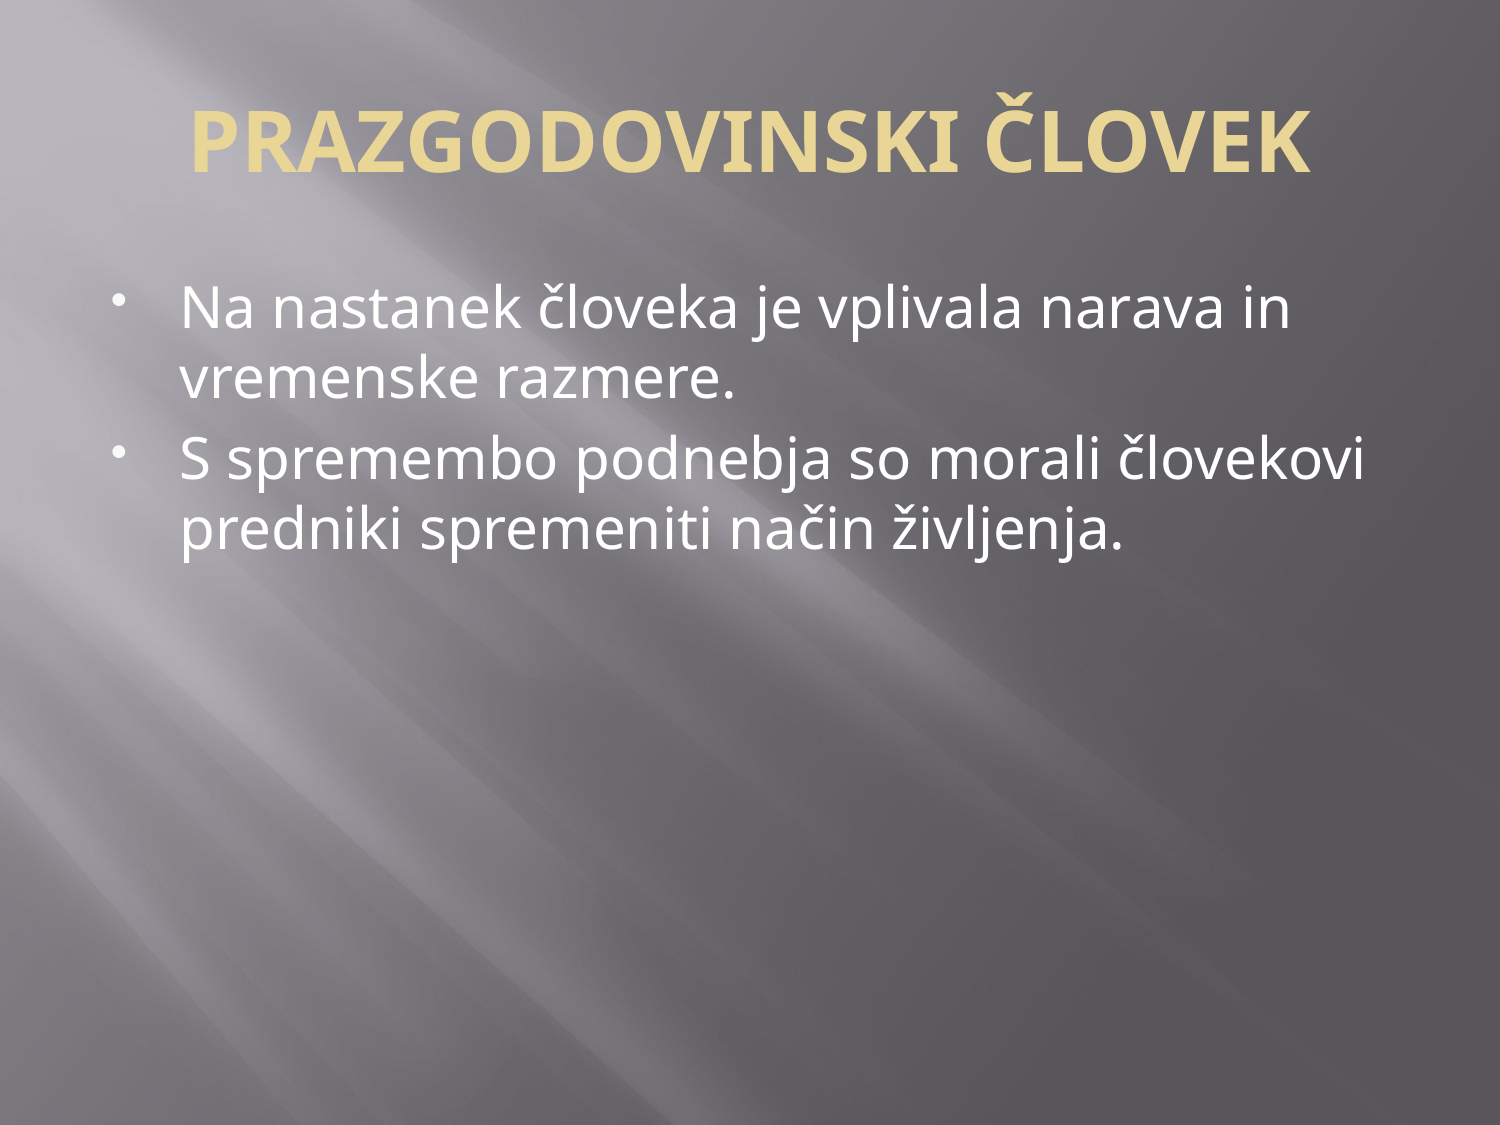

# PRAZGODOVINSKI ČLOVEK
Na nastanek človeka je vplivala narava in vremenske razmere.
S spremembo podnebja so morali človekovi predniki spremeniti način življenja.